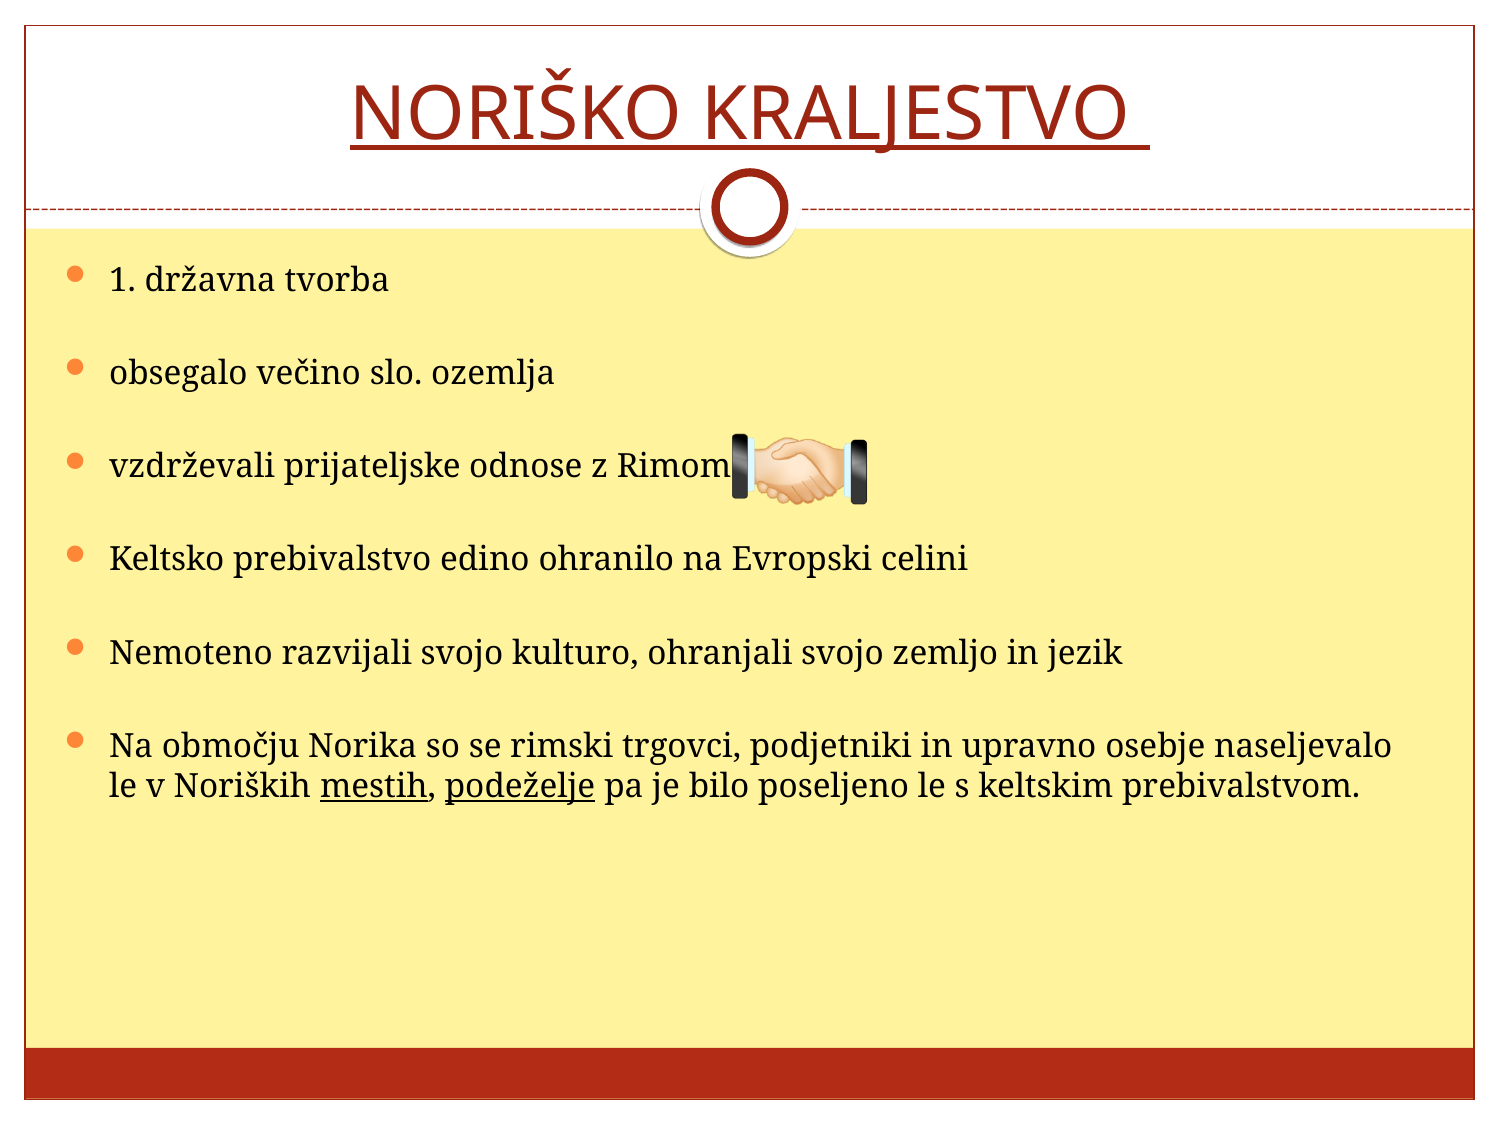

# NORIŠKO KRALJESTVO
1. državna tvorba
obsegalo večino slo. ozemlja
vzdrževali prijateljske odnose z Rimom
Keltsko prebivalstvo edino ohranilo na Evropski celini
Nemoteno razvijali svojo kulturo, ohranjali svojo zemljo in jezik
Na območju Norika so se rimski trgovci, podjetniki in upravno osebje naseljevalo le v Noriških mestih, podeželje pa je bilo poseljeno le s keltskim prebivalstvom.